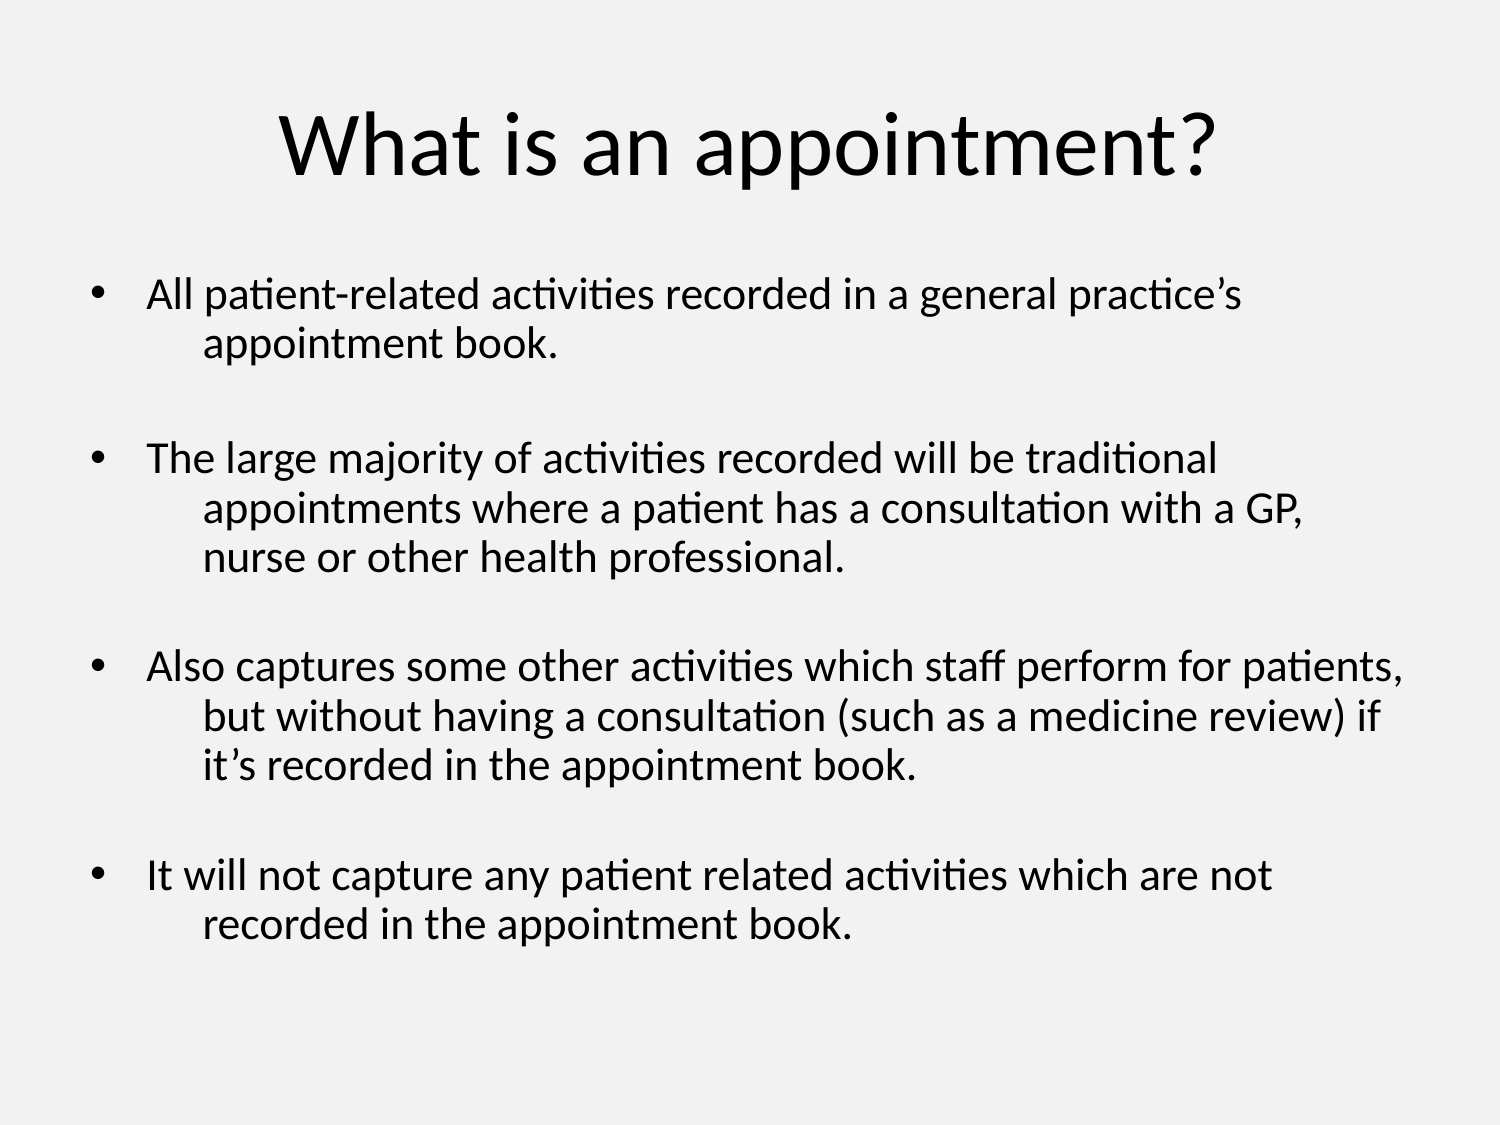

What is an appointment?
# All patient-related activities recorded in a general practice’s appointment book.
The large majority of activities recorded will be traditional appointments where a patient has a consultation with a GP, nurse or other health professional.
Also captures some other activities which staff perform for patients, but without having a consultation (such as a medicine review) if it’s recorded in the appointment book.
It will not capture any patient related activities which are not recorded in the appointment book.